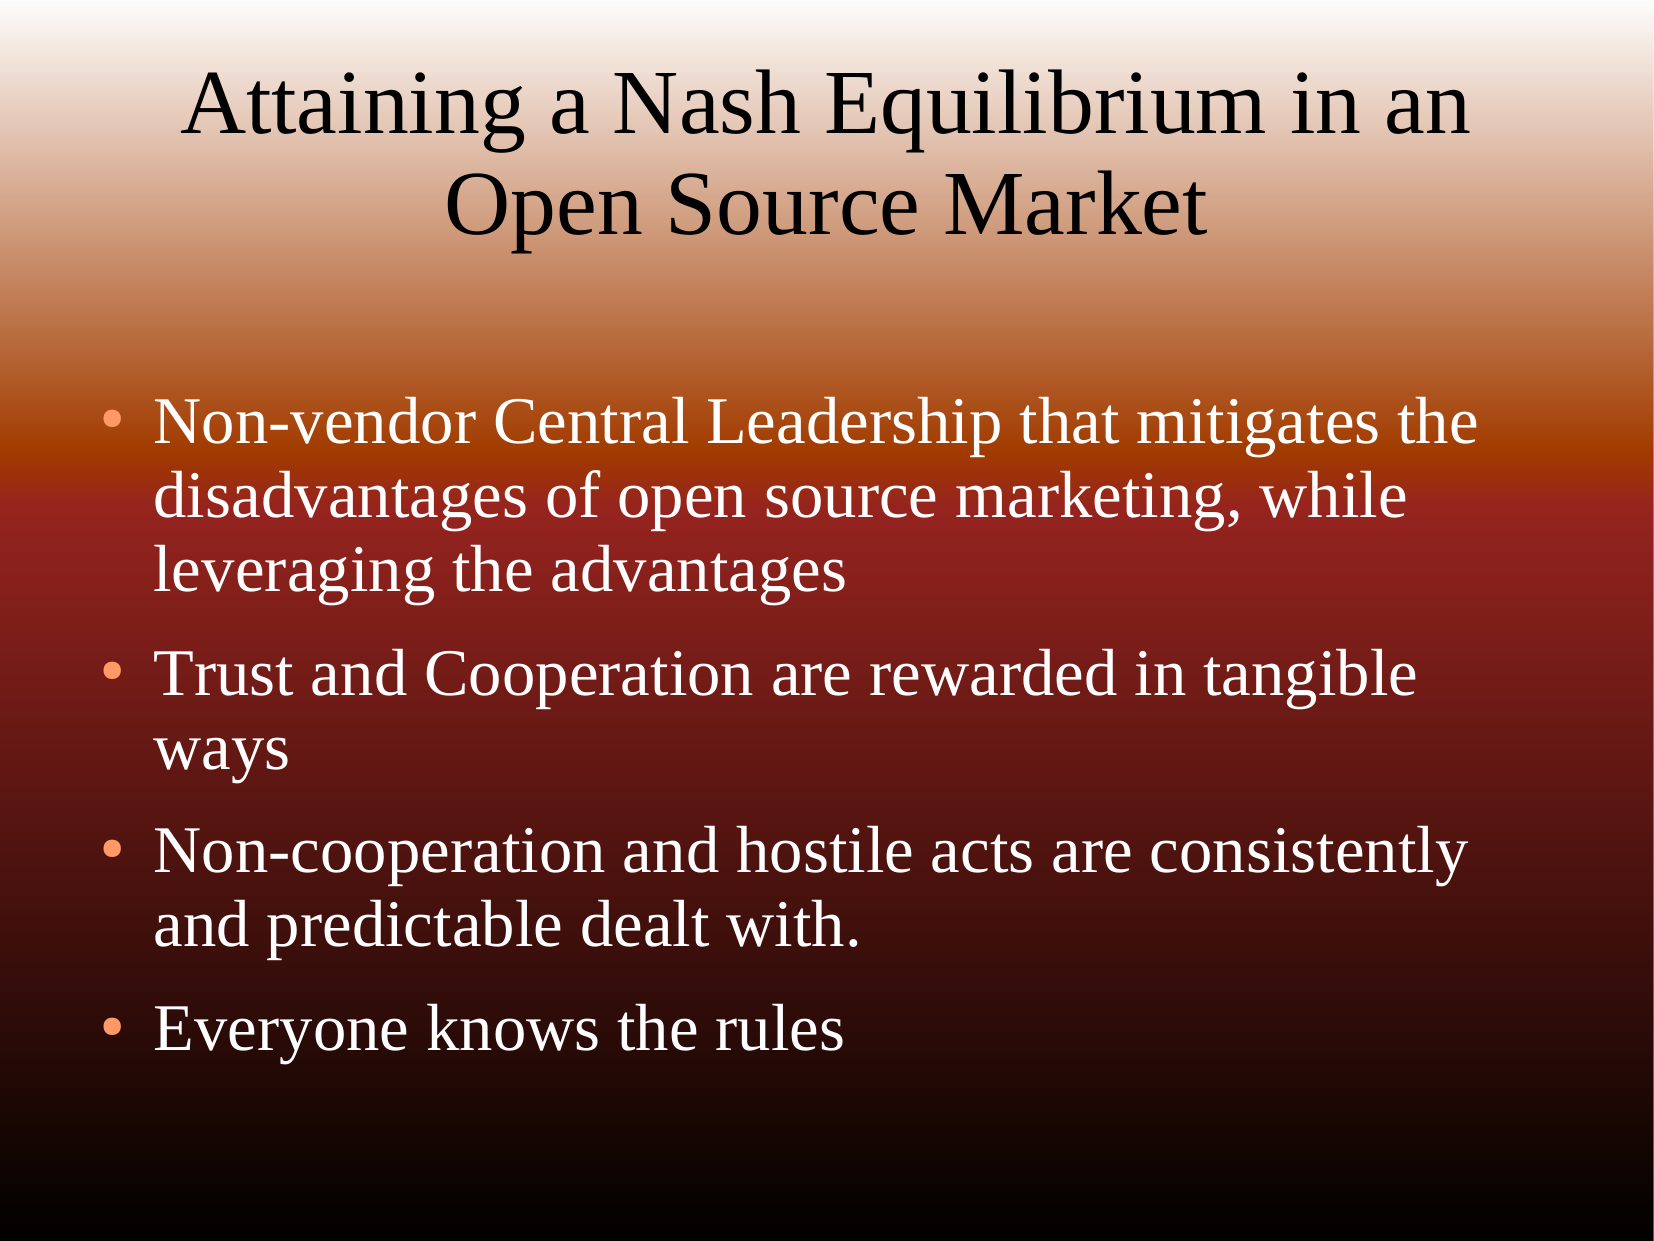

# Attaining a Nash Equilibrium in an Open Source Market
Non-vendor Central Leadership that mitigates the disadvantages of open source marketing, while leveraging the advantages
Trust and Cooperation are rewarded in tangible ways
Non-cooperation and hostile acts are consistently and predictable dealt with.
Everyone knows the rules